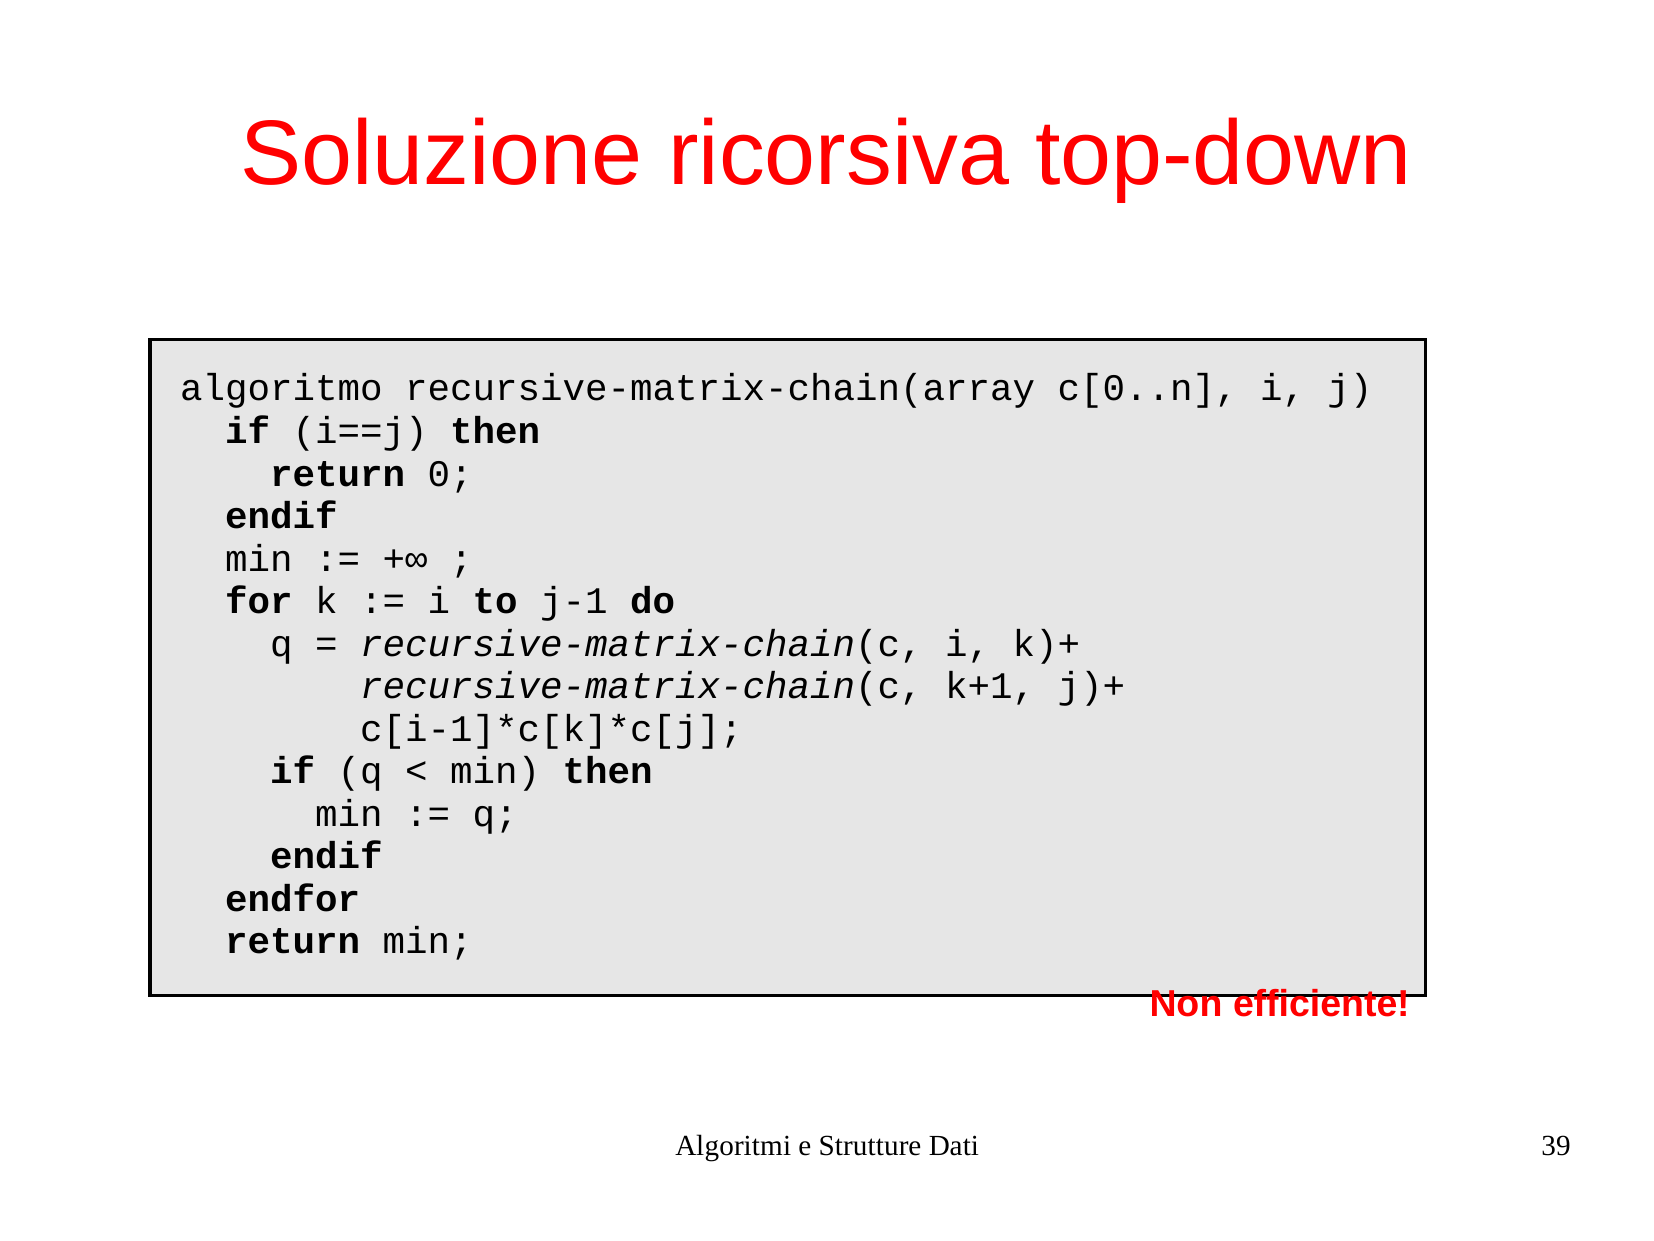

# Soluzione ricorsiva top-down
algoritmo recursive-matrix-chain(array c[0..n], i, j)
 if (i==j) then
 return 0;
 endif
 min := +∞ ;
 for k := i to j-1 do
 q = recursive-matrix-chain(c, i, k)+
 recursive-matrix-chain(c, k+1, j)+
 c[i-1]*c[k]*c[j];
 if (q < min) then
 min := q;
 endif
 endfor
 return min;
Non efficiente!
Algoritmi e Strutture Dati
39